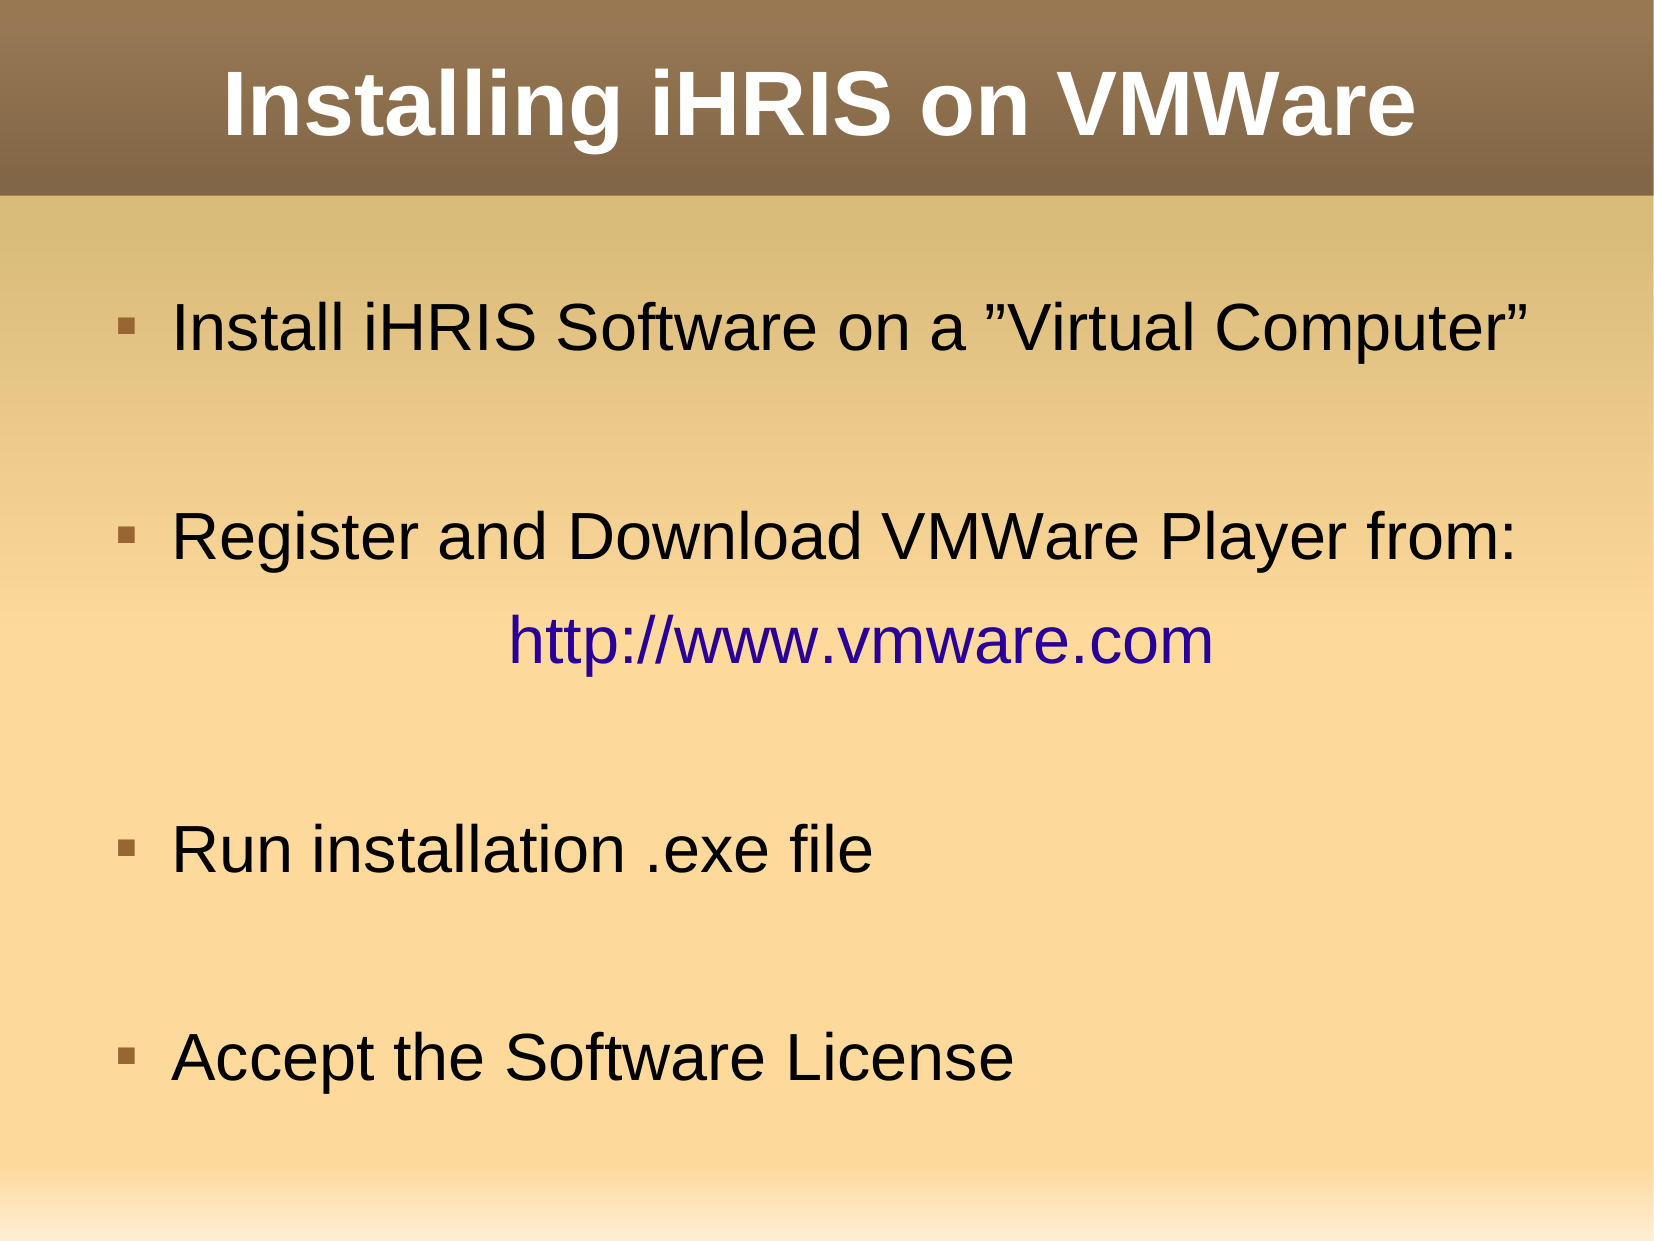

# Installing iHRIS on VMWare
Install iHRIS Software on a ”Virtual Computer”
Register and Download VMWare Player from:
http://www.vmware.com
Run installation .exe file
Accept the Software License